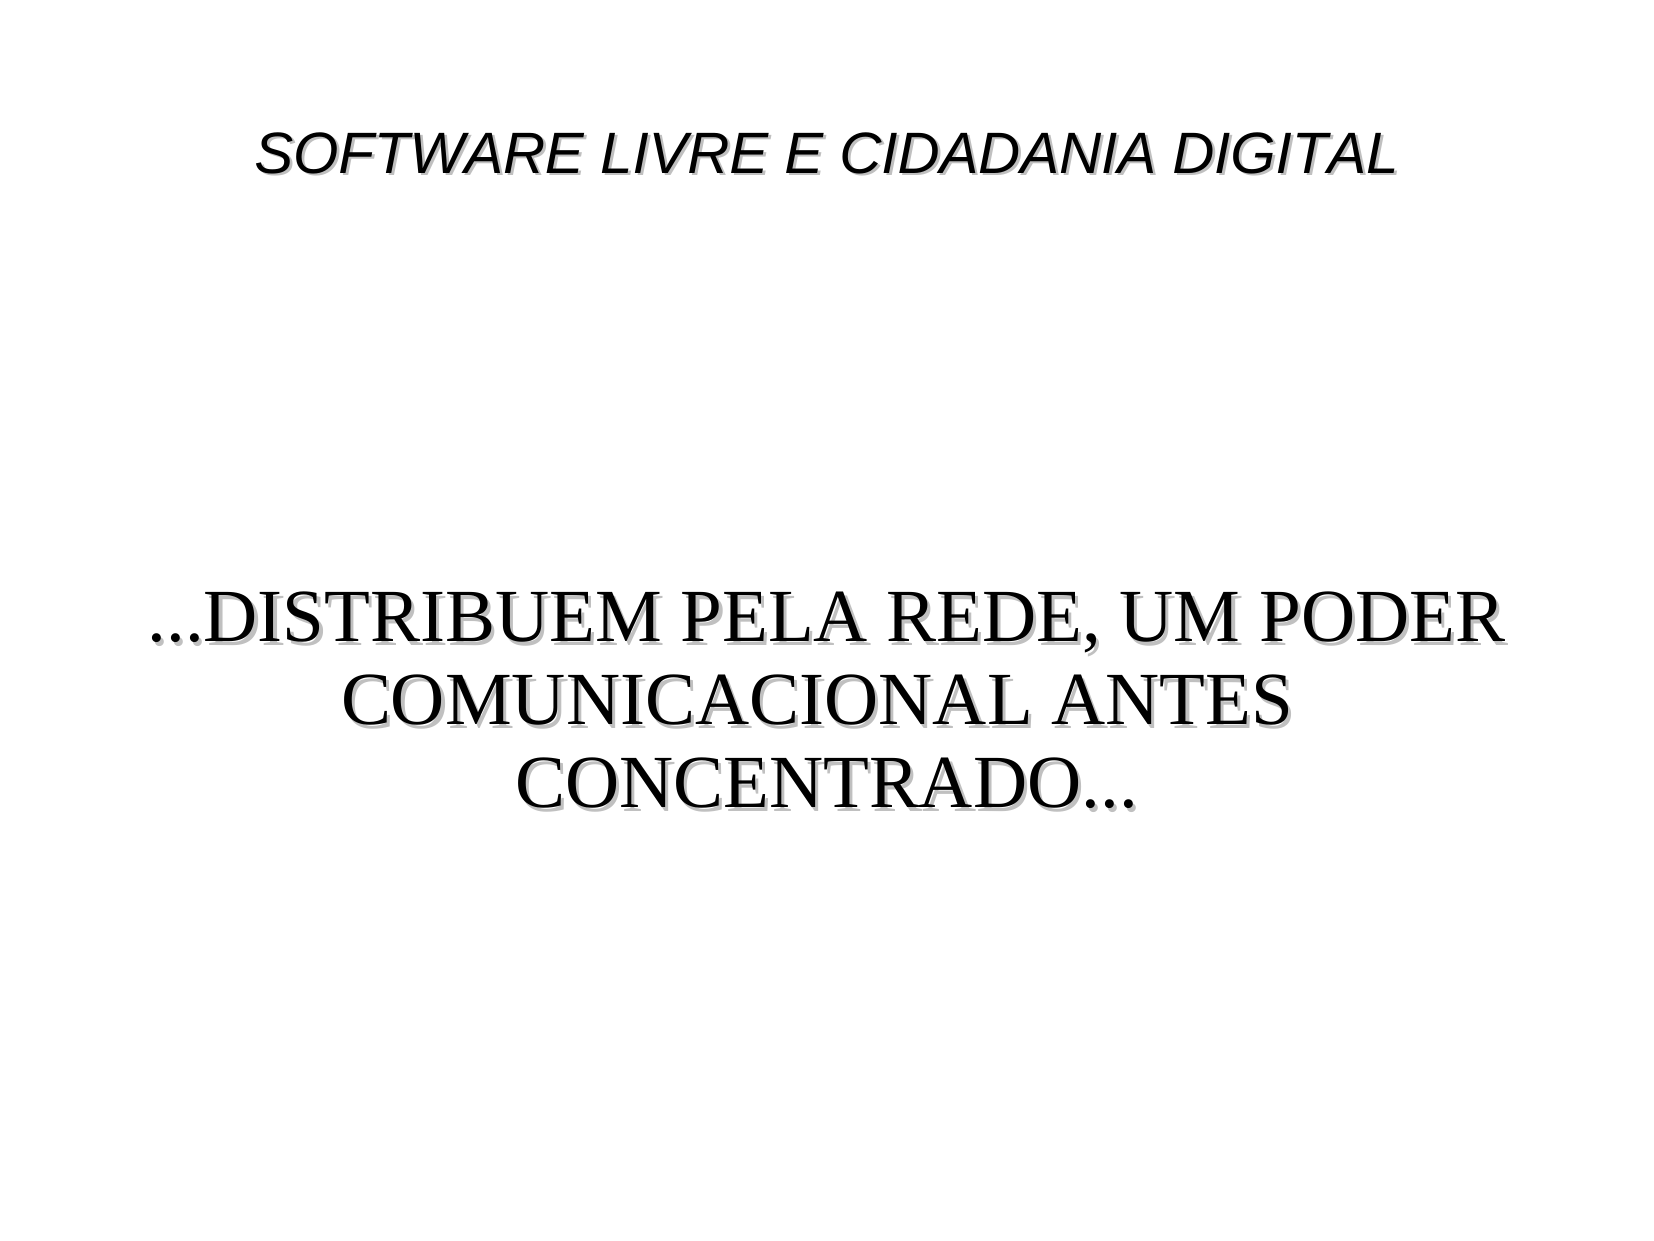

# SOFTWARE LIVRE E CIDADANIA DIGITAL
...DISTRIBUEM PELA REDE, UM PODER COMUNICACIONAL ANTES CONCENTRADO...